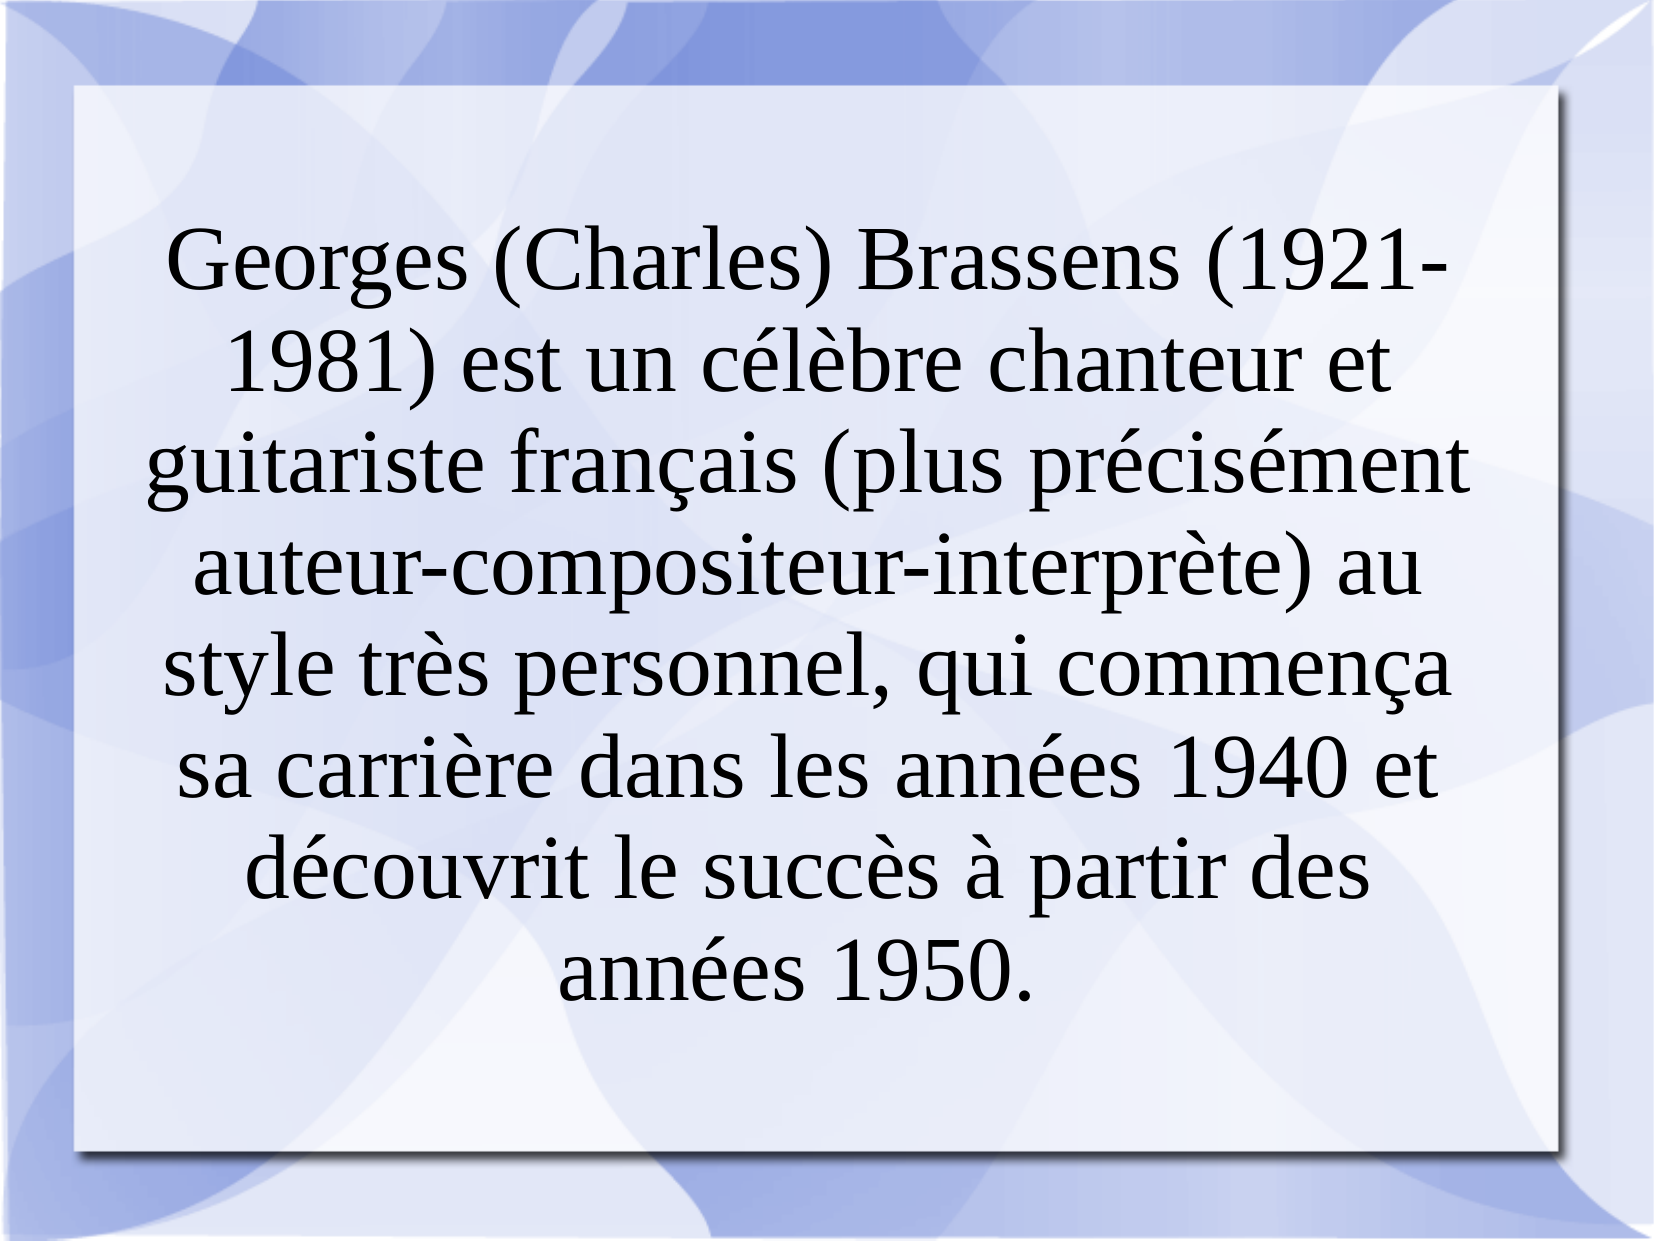

#
Georges (Charles) Brassens (1921-1981) est un célèbre chanteur et guitariste français (plus précisément auteur-compositeur-interprète) au style très personnel, qui commença sa carrière dans les années 1940 et découvrit le succès à partir des années 1950.